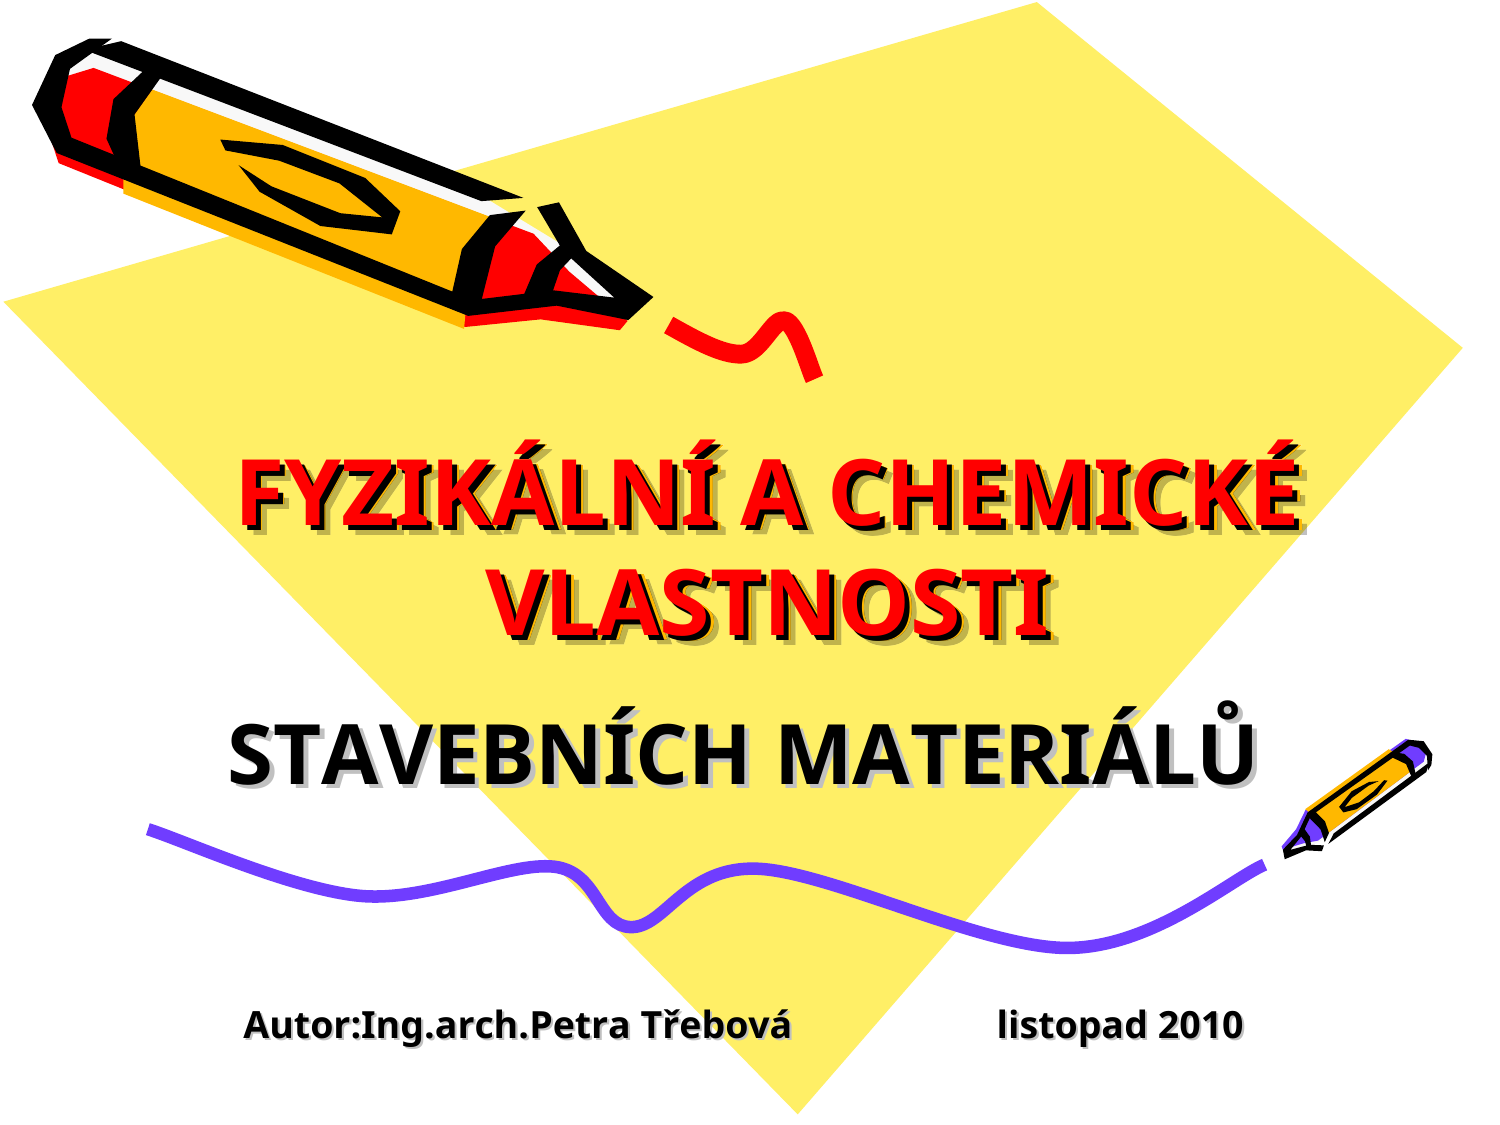

# FYZIKÁLNÍ A CHEMICKÉ VLASTNOSTI
STAVEBNÍCH MATERIÁLŮ
Autor:Ing.arch.Petra Třebová listopad 2010